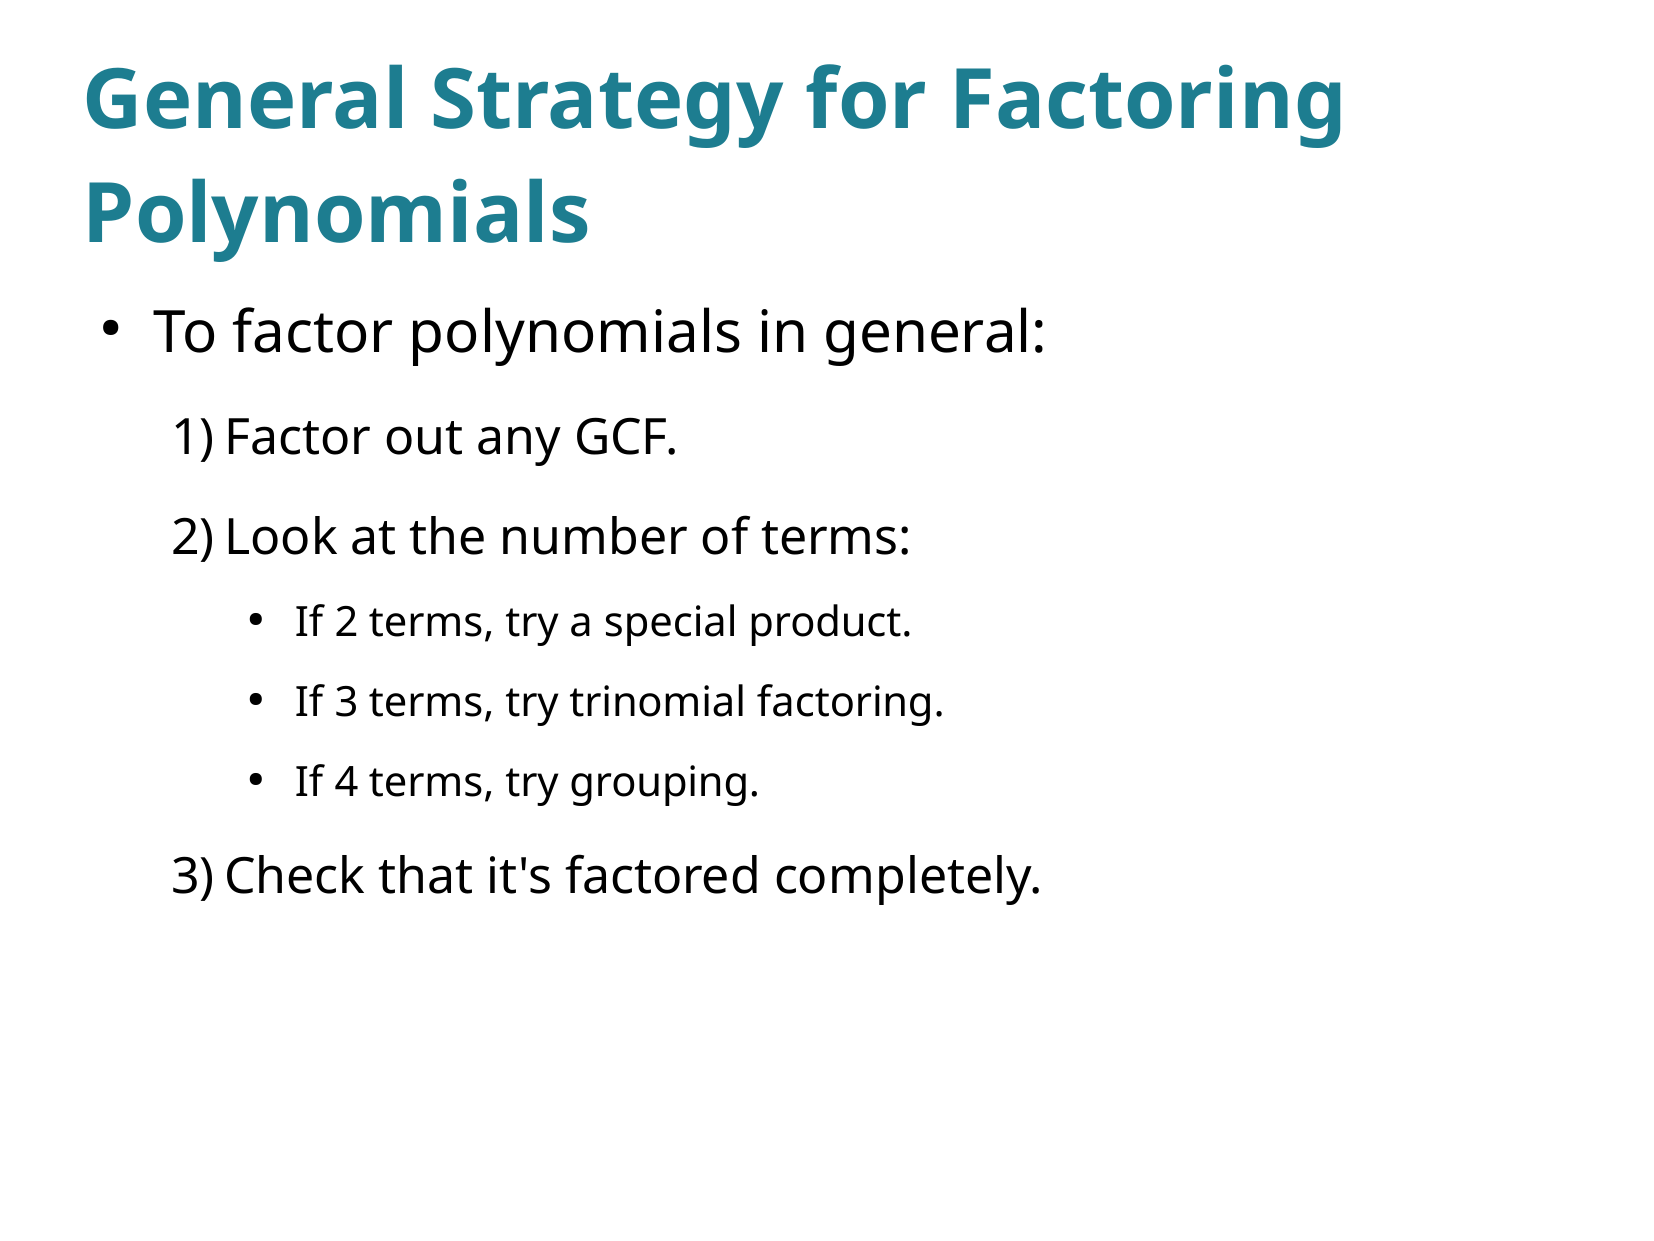

# General Strategy for Factoring Polynomials
To factor polynomials in general:
Factor out any GCF.
Look at the number of terms:
If 2 terms, try a special product.
If 3 terms, try trinomial factoring.
If 4 terms, try grouping.
Check that it's factored completely.